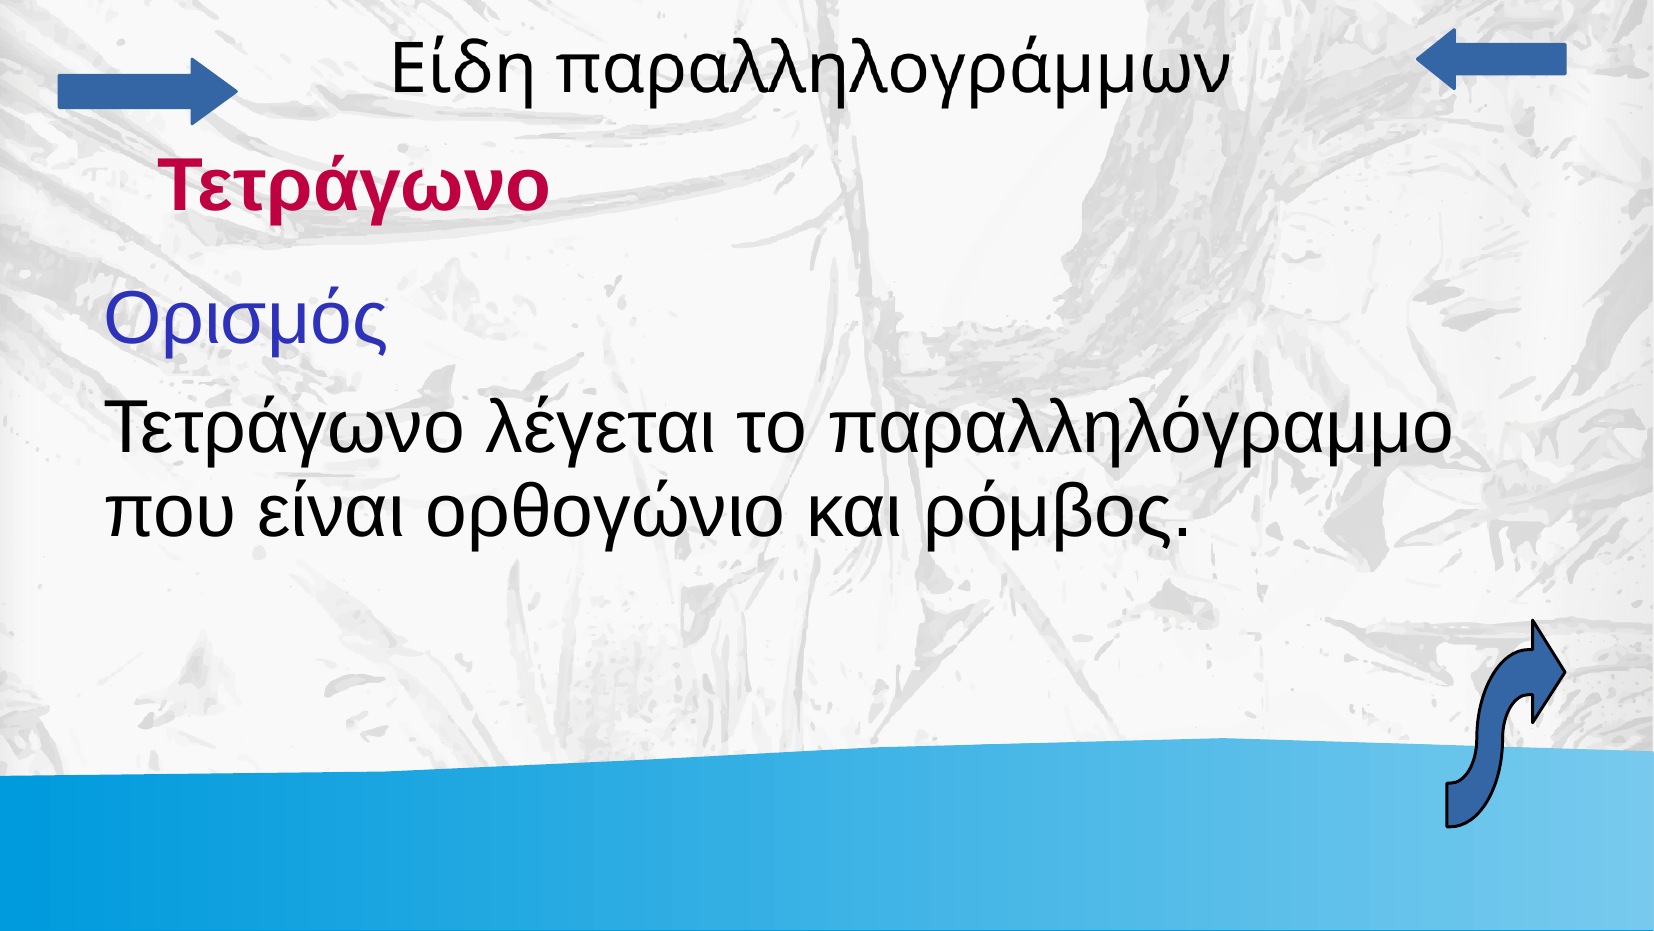

Τετράγωνο
Ορισμός
Τετράγωνο λέγεται το παραλληλόγραμμο που είναι ορθογώνιο και ρόμβος.